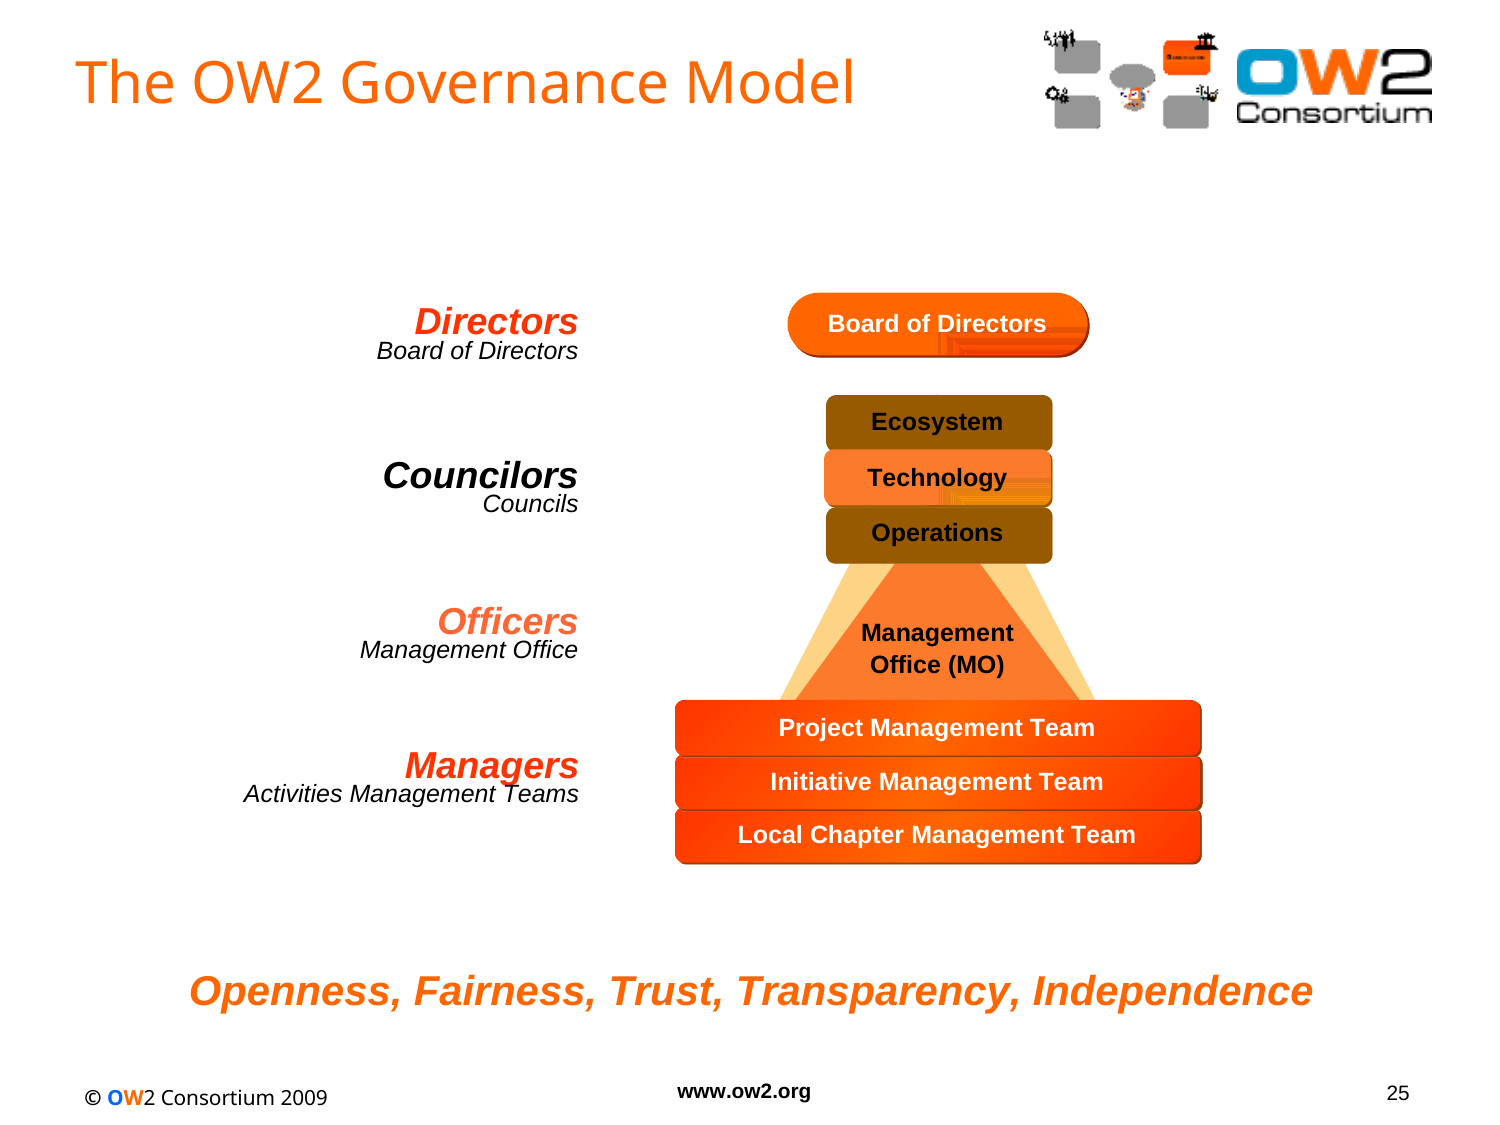

# The OW2 Governance Model
Board of Directors
Directors
Board of Directors
Ecosystem
Technology
Operations
Councilors
Councils
Officers
Management Office
Management
Office (MO)‏
Project Management Team
Initiative Management Team
Local Chapter Management Team
Managers
Activities Management Teams
Openness, Fairness, Trust, Transparency, Independence
25